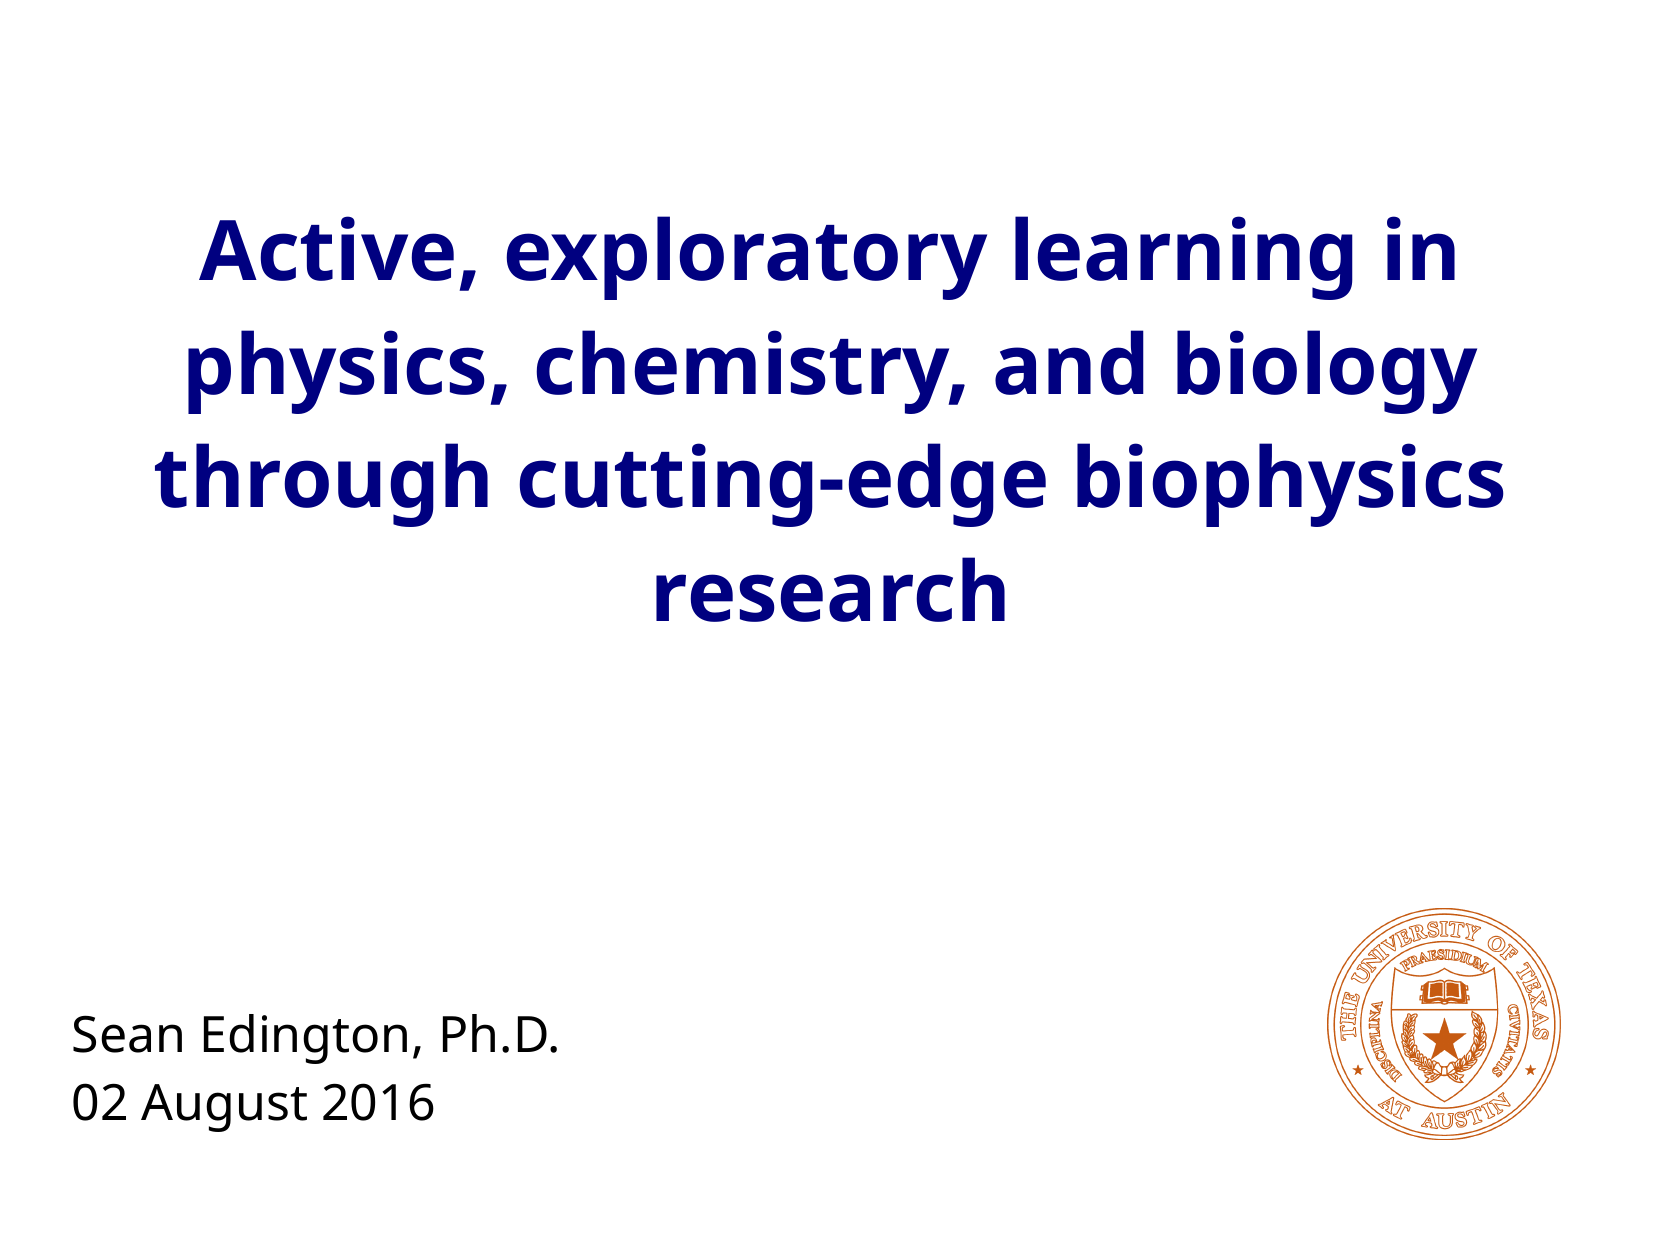

# Active, exploratory learning in physics, chemistry, and biology through cutting-edge biophysics research
Sean Edington, Ph.D.
02 August 2016